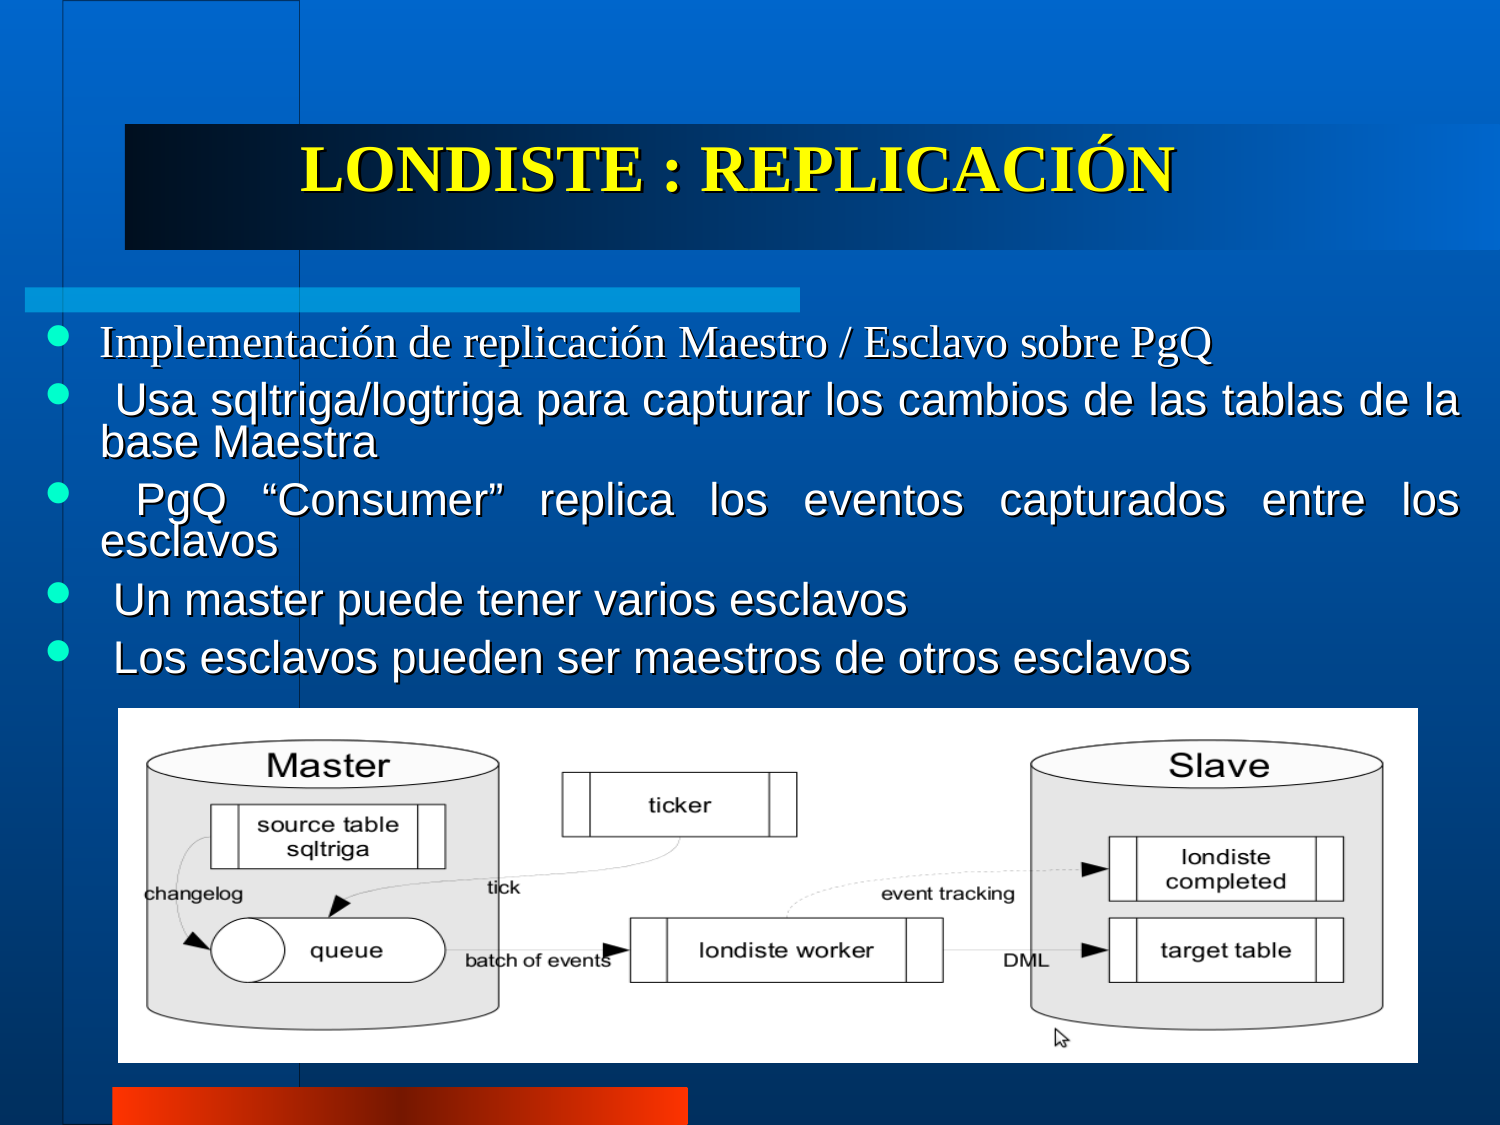

# LONDISTE : REPLICACIÓN
Implementación de replicación Maestro / Esclavo sobre PgQ
 Usa sqltriga/logtriga para capturar los cambios de las tablas de la base Maestra
 PgQ “Consumer” replica los eventos capturados entre los esclavos
 Un master puede tener varios esclavos
 Los esclavos pueden ser maestros de otros esclavos